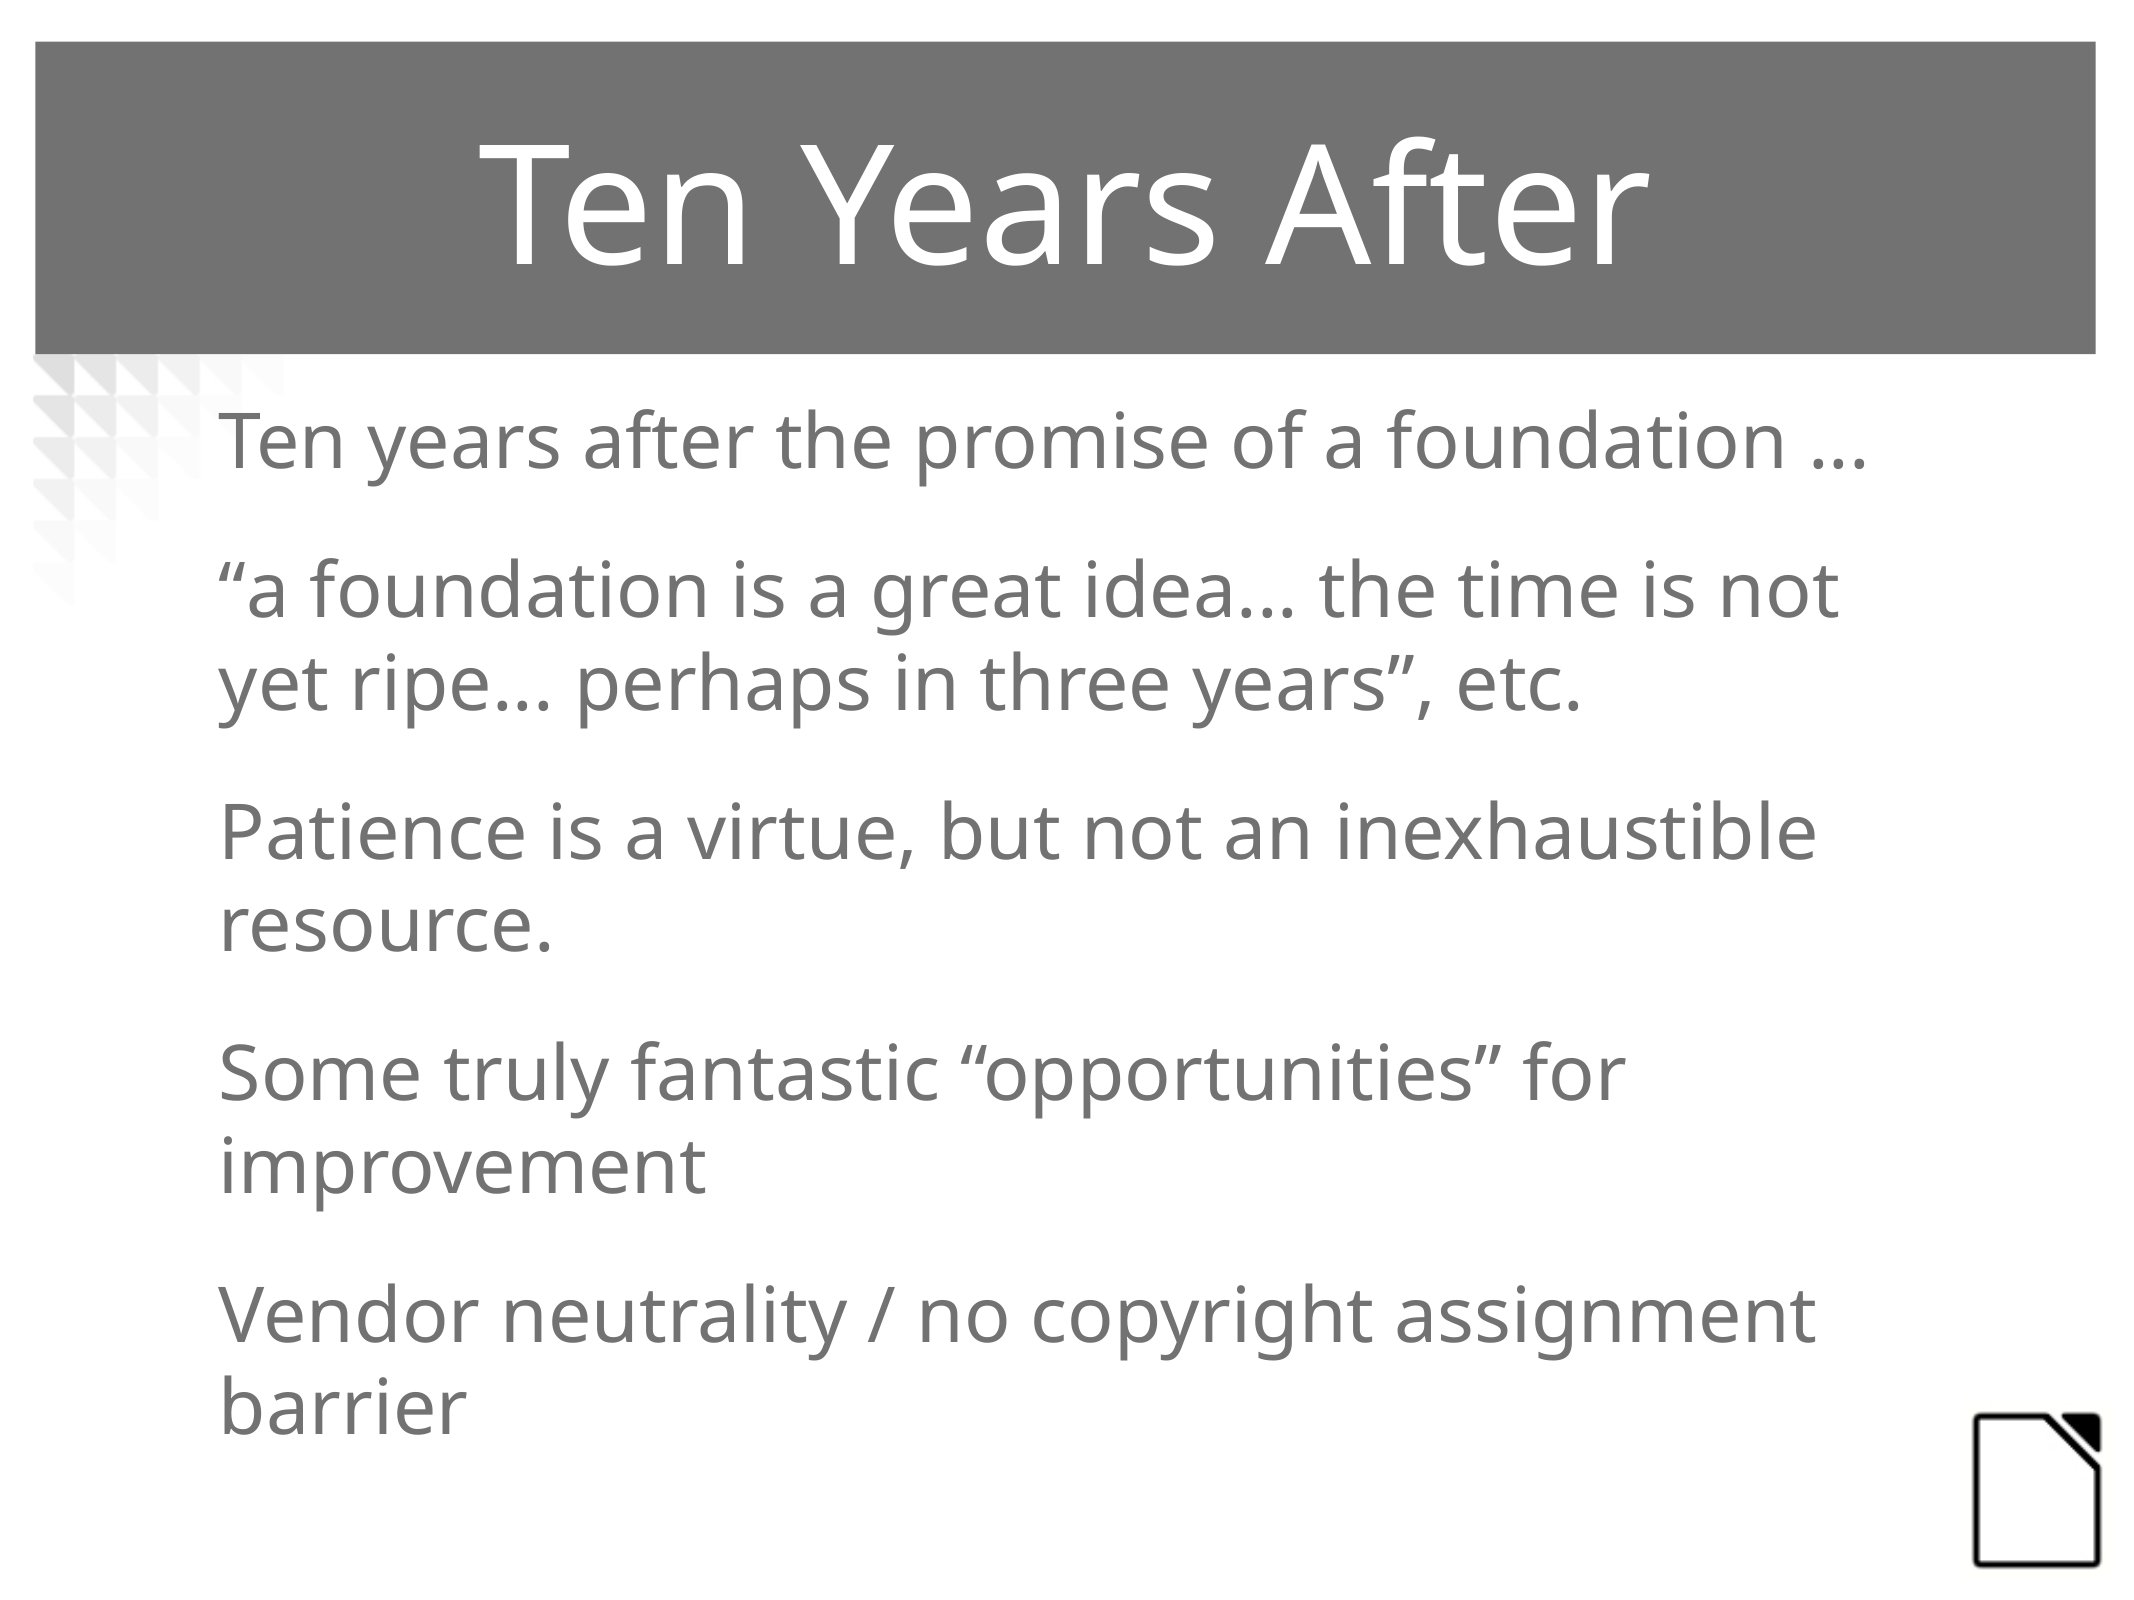

# Ten Years After
Ten years after the promise of a foundation ...
“a foundation is a great idea... the time is not yet ripe... perhaps in three years”, etc.
Patience is a virtue, but not an inexhaustible resource.
Some truly fantastic “opportunities” for improvement
Vendor neutrality / no copyright assignment barrier